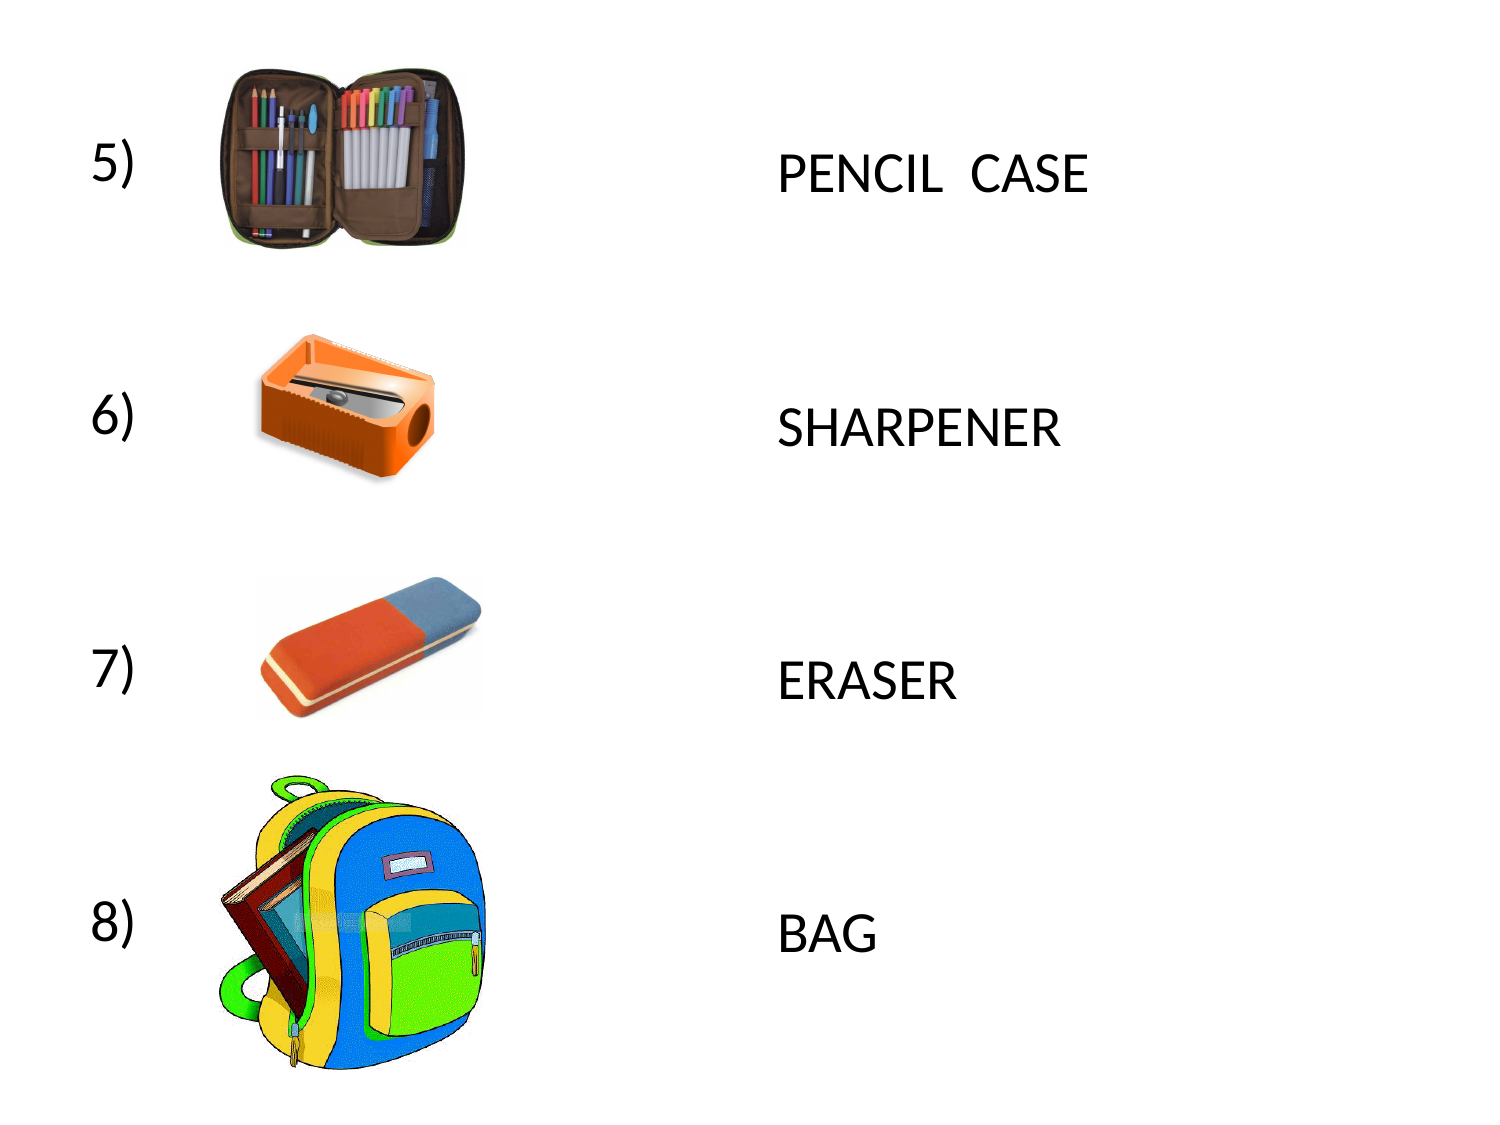

# 5)
6)
7)
8)
PENCIL CASE
SHARPENER
ERASER
BAG